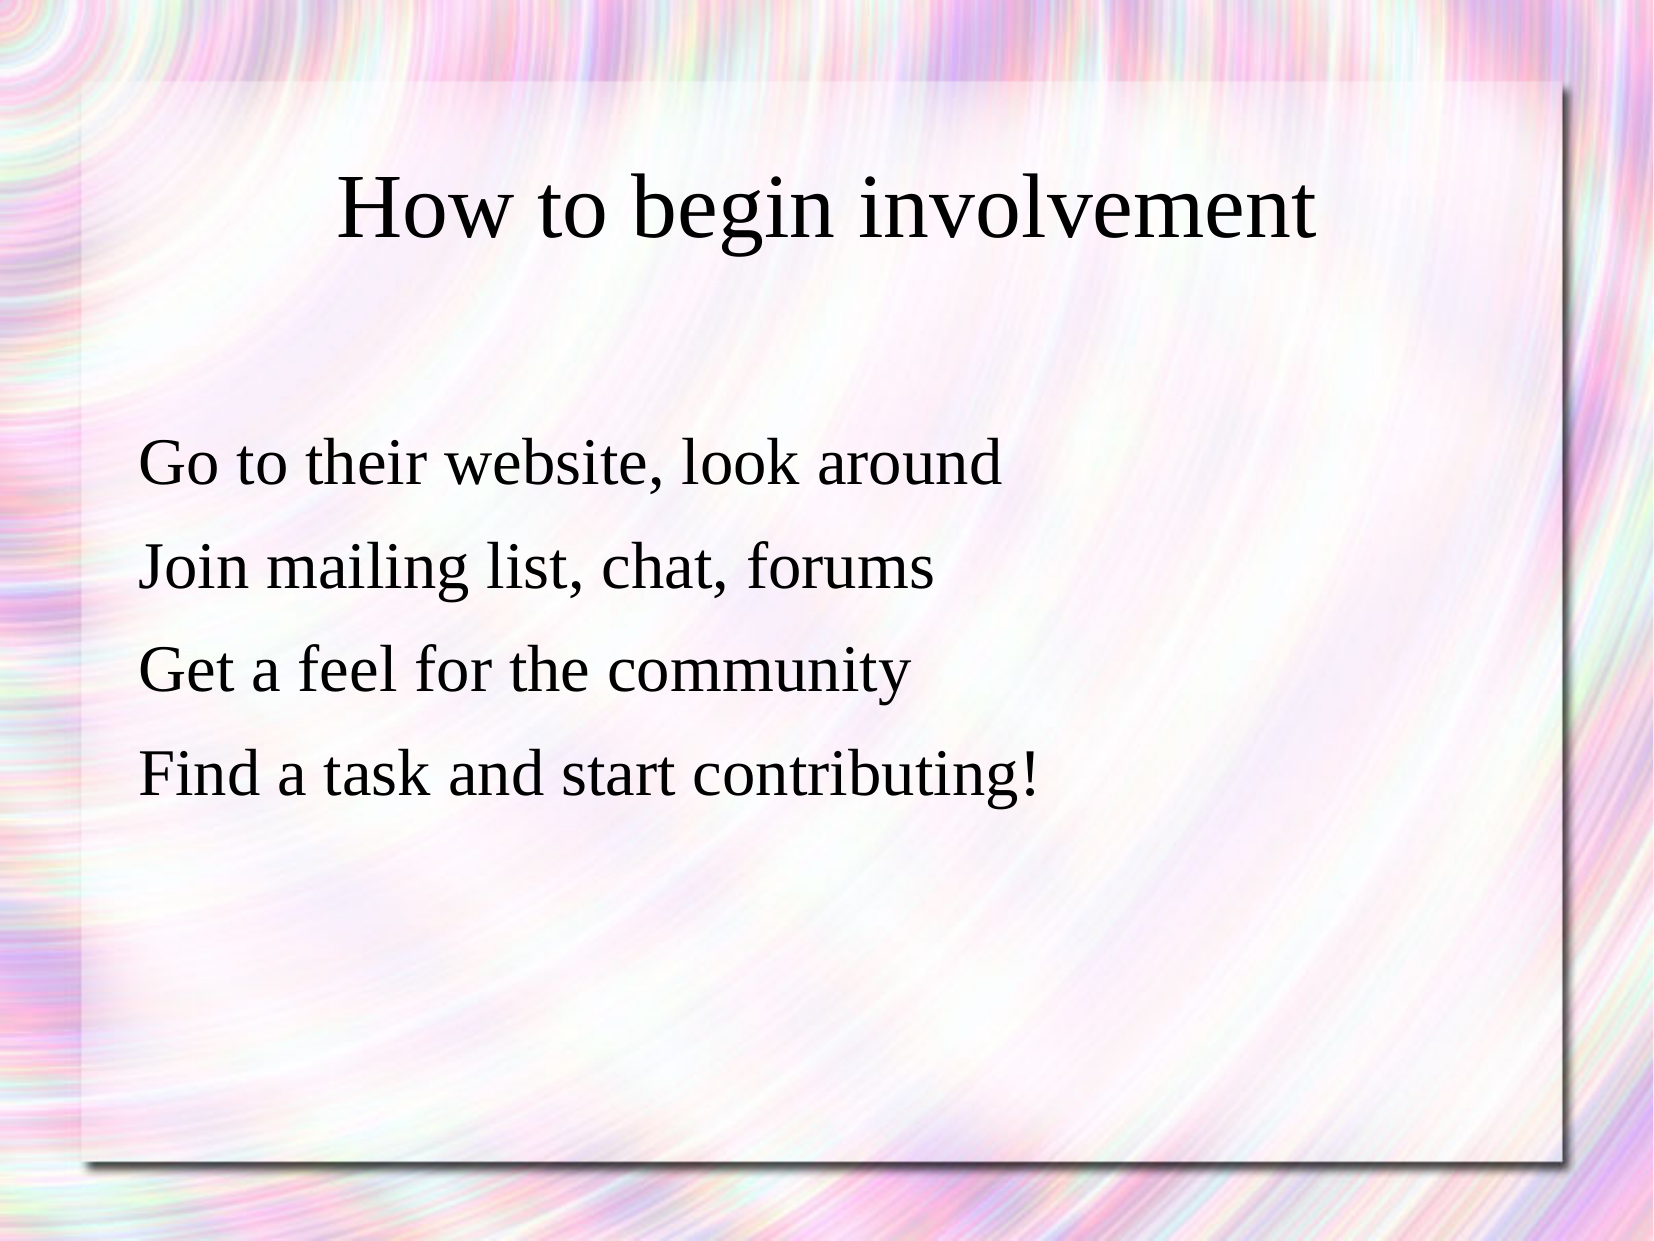

# How to begin involvement
 Go to their website, look around
 Join mailing list, chat, forums
 Get a feel for the community
 Find a task and start contributing!